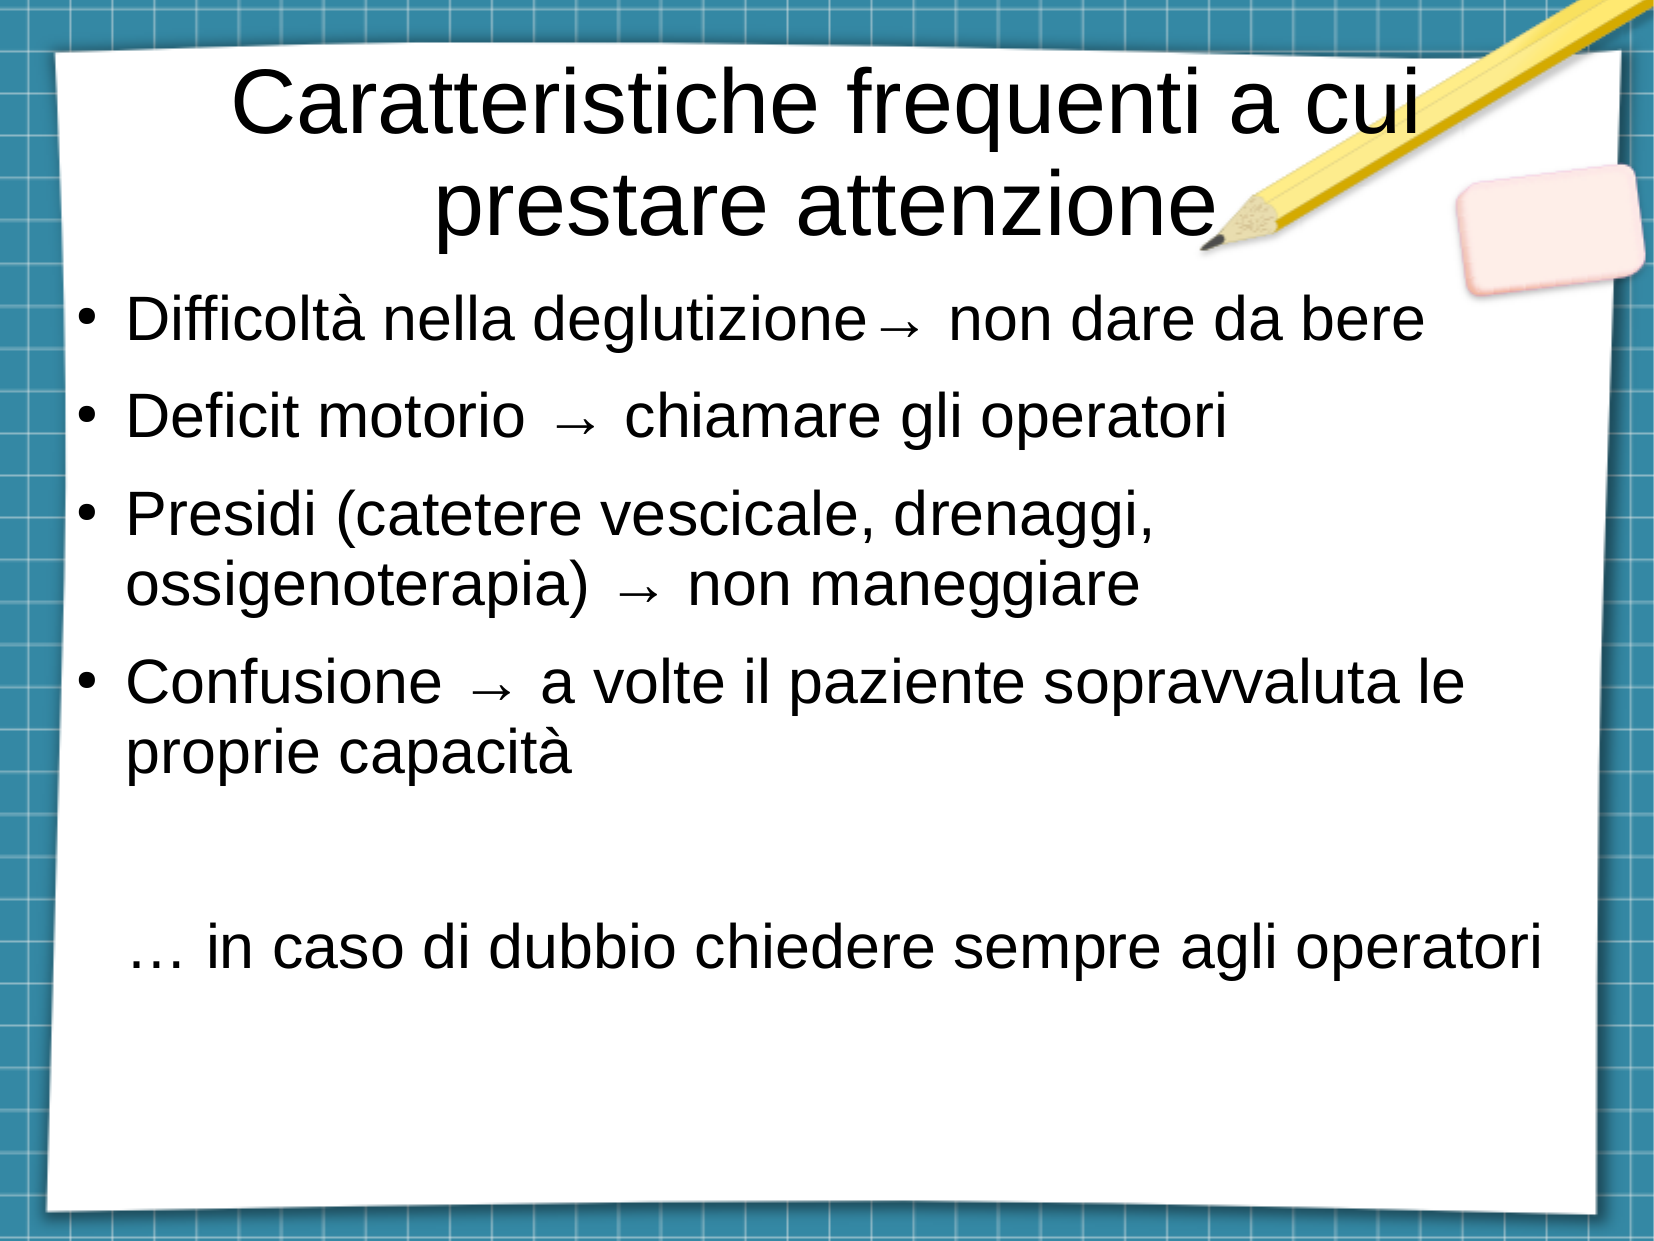

# Caratteristiche frequenti a cui prestare attenzione
Difficoltà nella deglutizione→ non dare da bere
Deficit motorio → chiamare gli operatori
Presidi (catetere vescicale, drenaggi, ossigenoterapia) → non maneggiare
Confusione → a volte il paziente sopravvaluta le proprie capacità
… in caso di dubbio chiedere sempre agli operatori